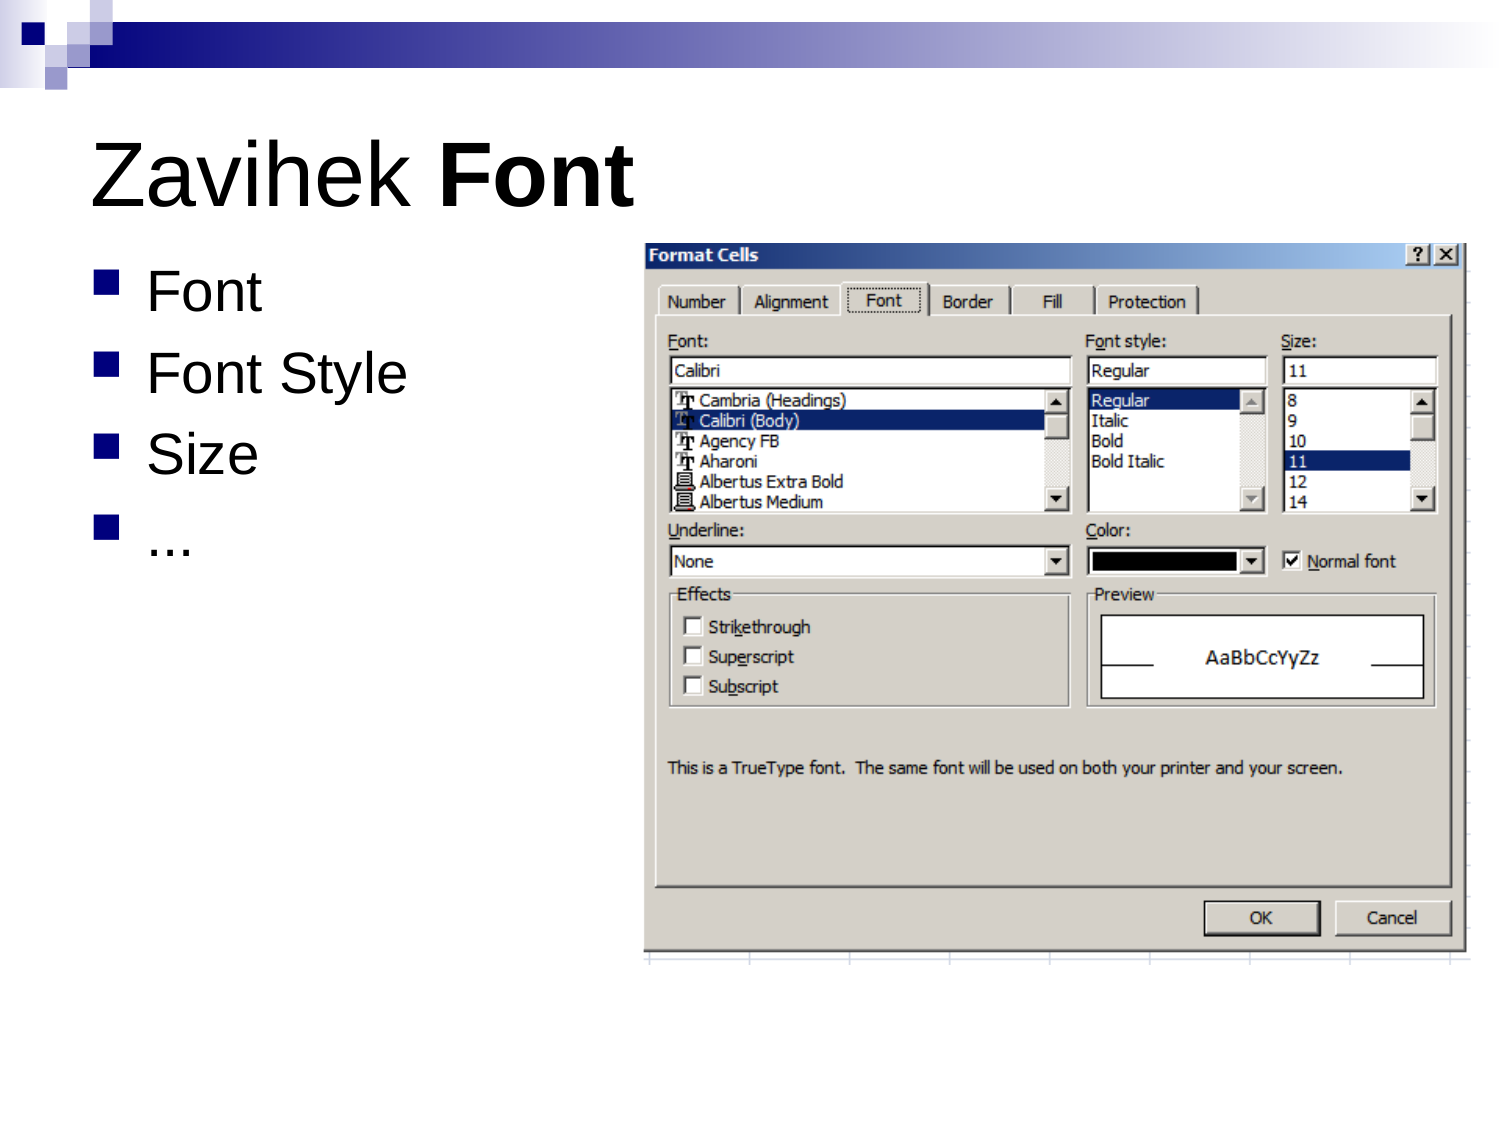

# Zavihek Font
Font
Font Style
Size
...